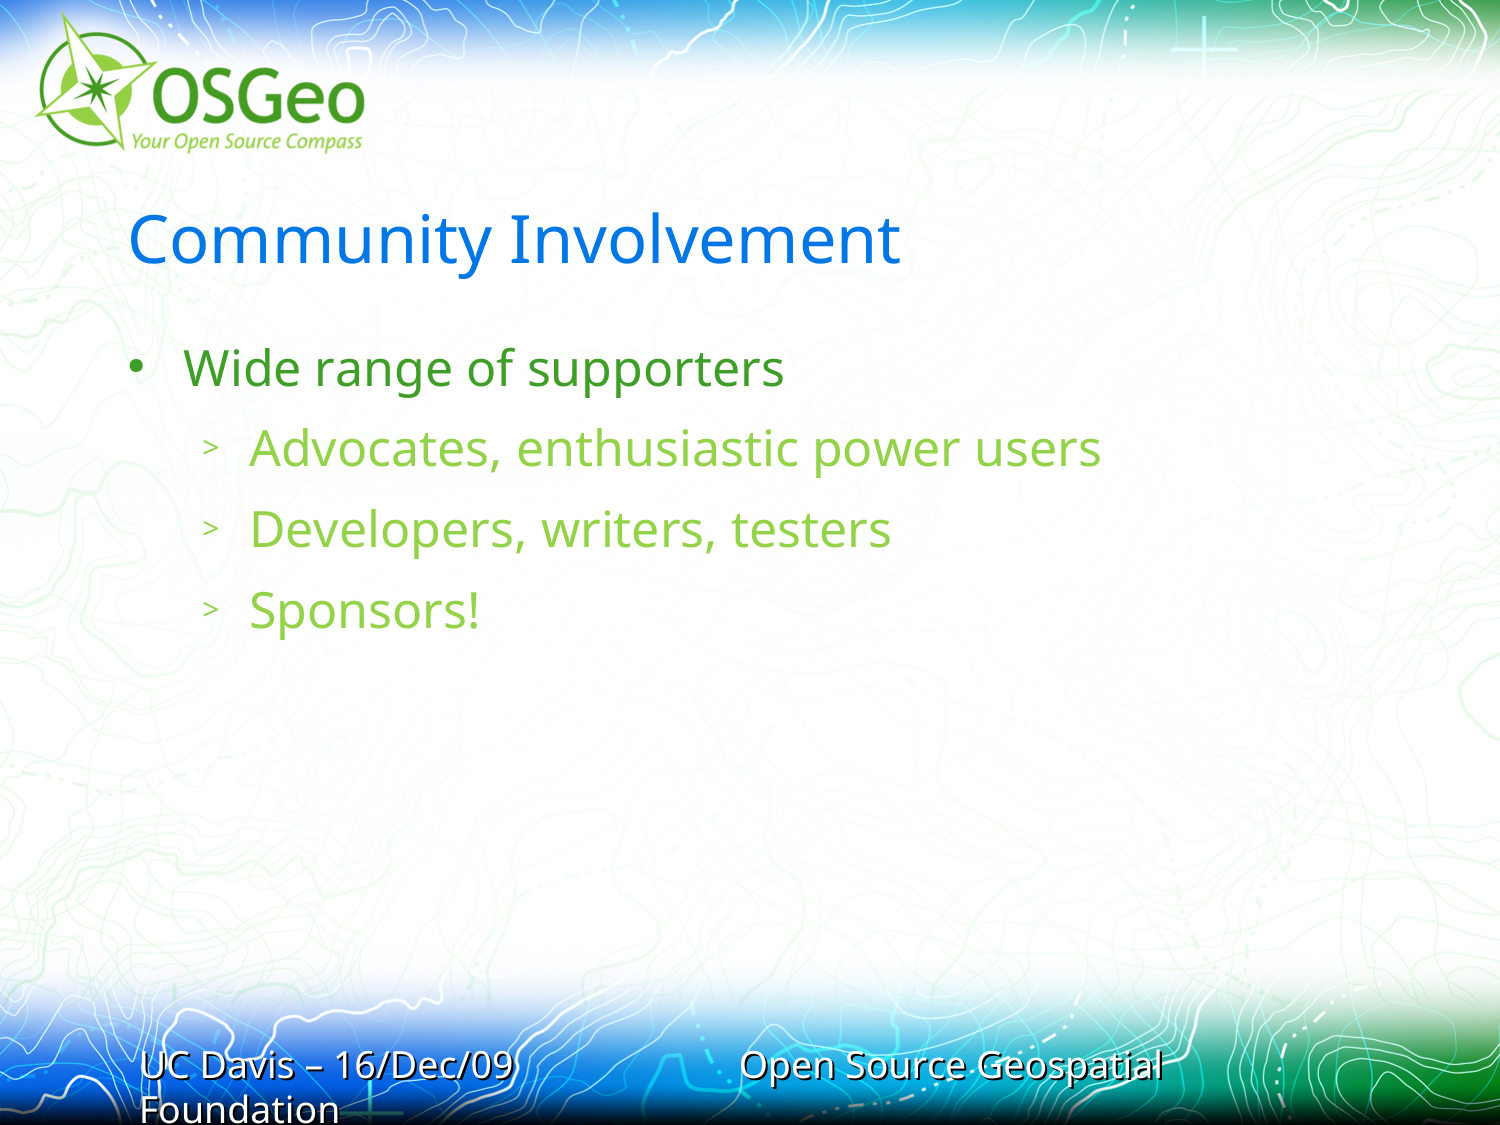

# Community Involvement
Wide range of supporters
Advocates, enthusiastic power users
Developers, writers, testers
Sponsors!